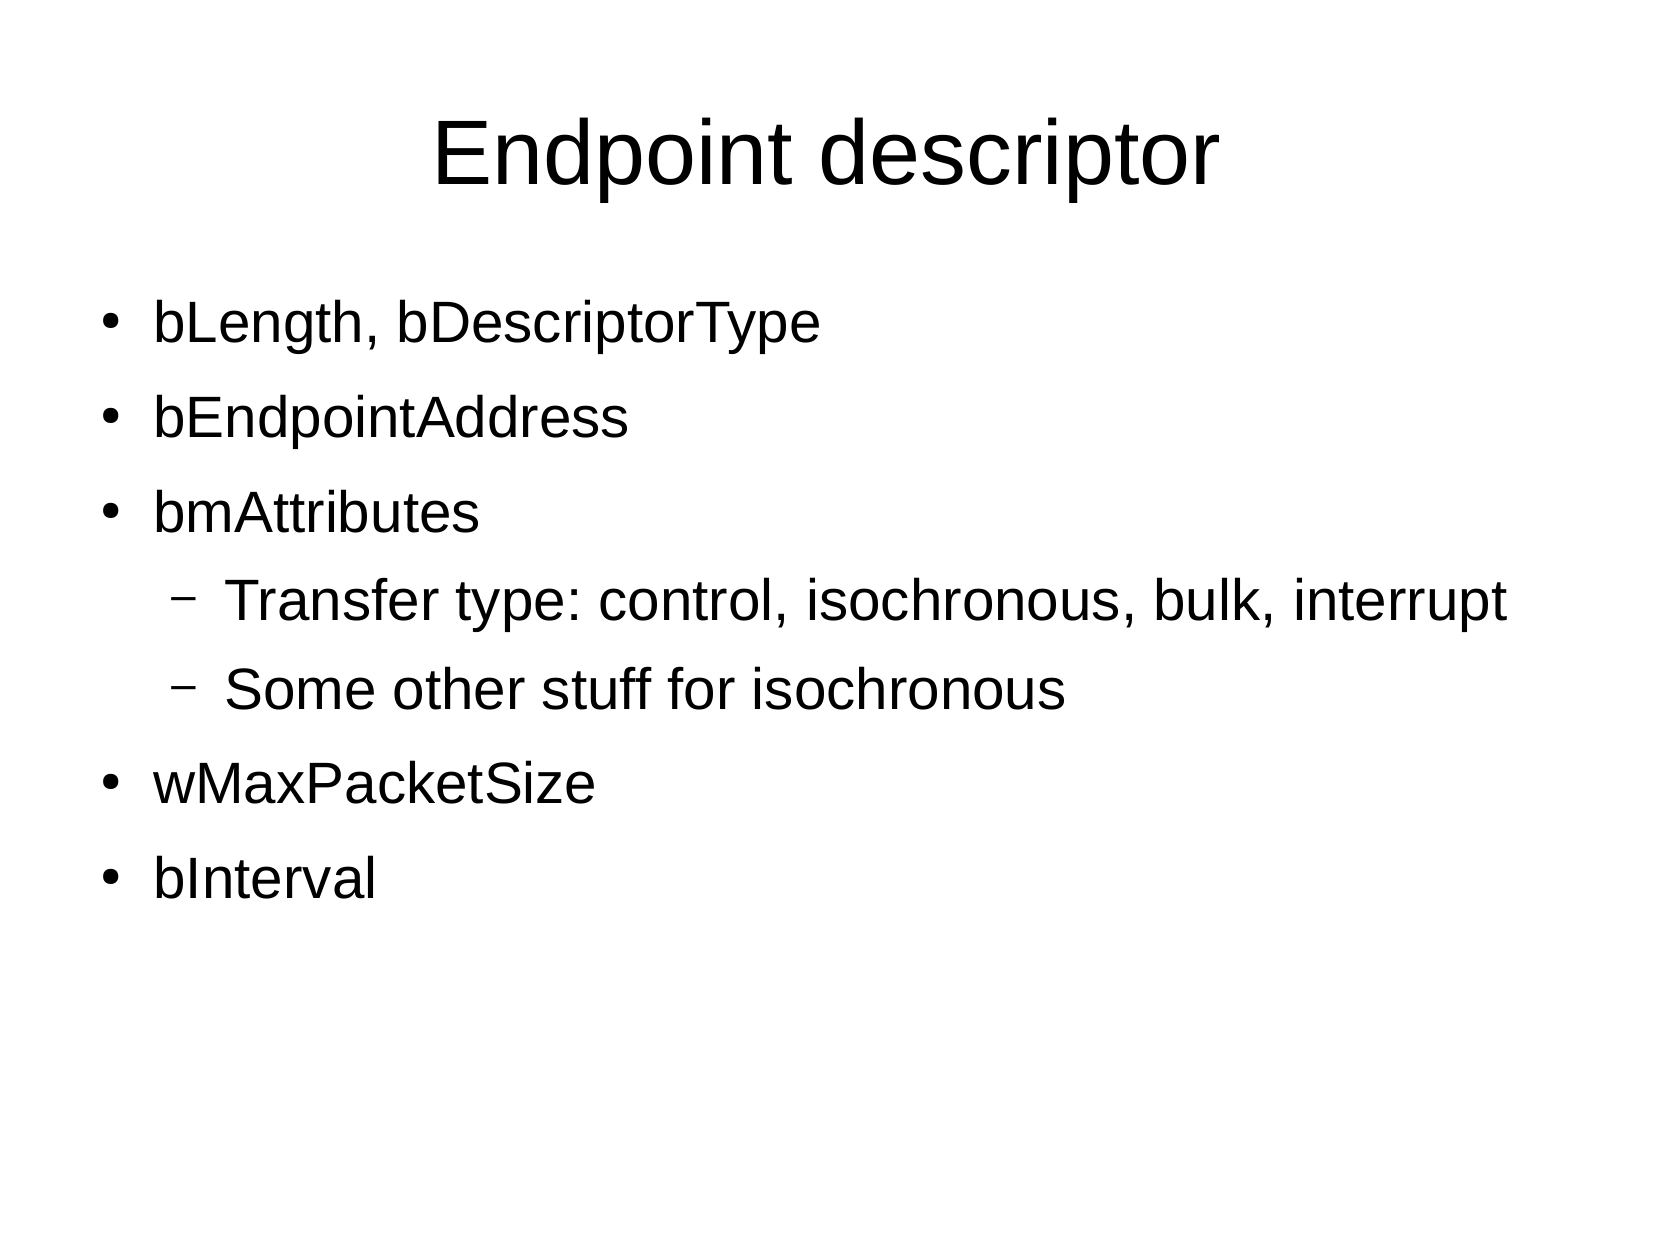

# Endpoint descriptor
bLength, bDescriptorType
bEndpointAddress
bmAttributes
Transfer type: control, isochronous, bulk, interrupt
Some other stuff for isochronous
wMaxPacketSize
bInterval